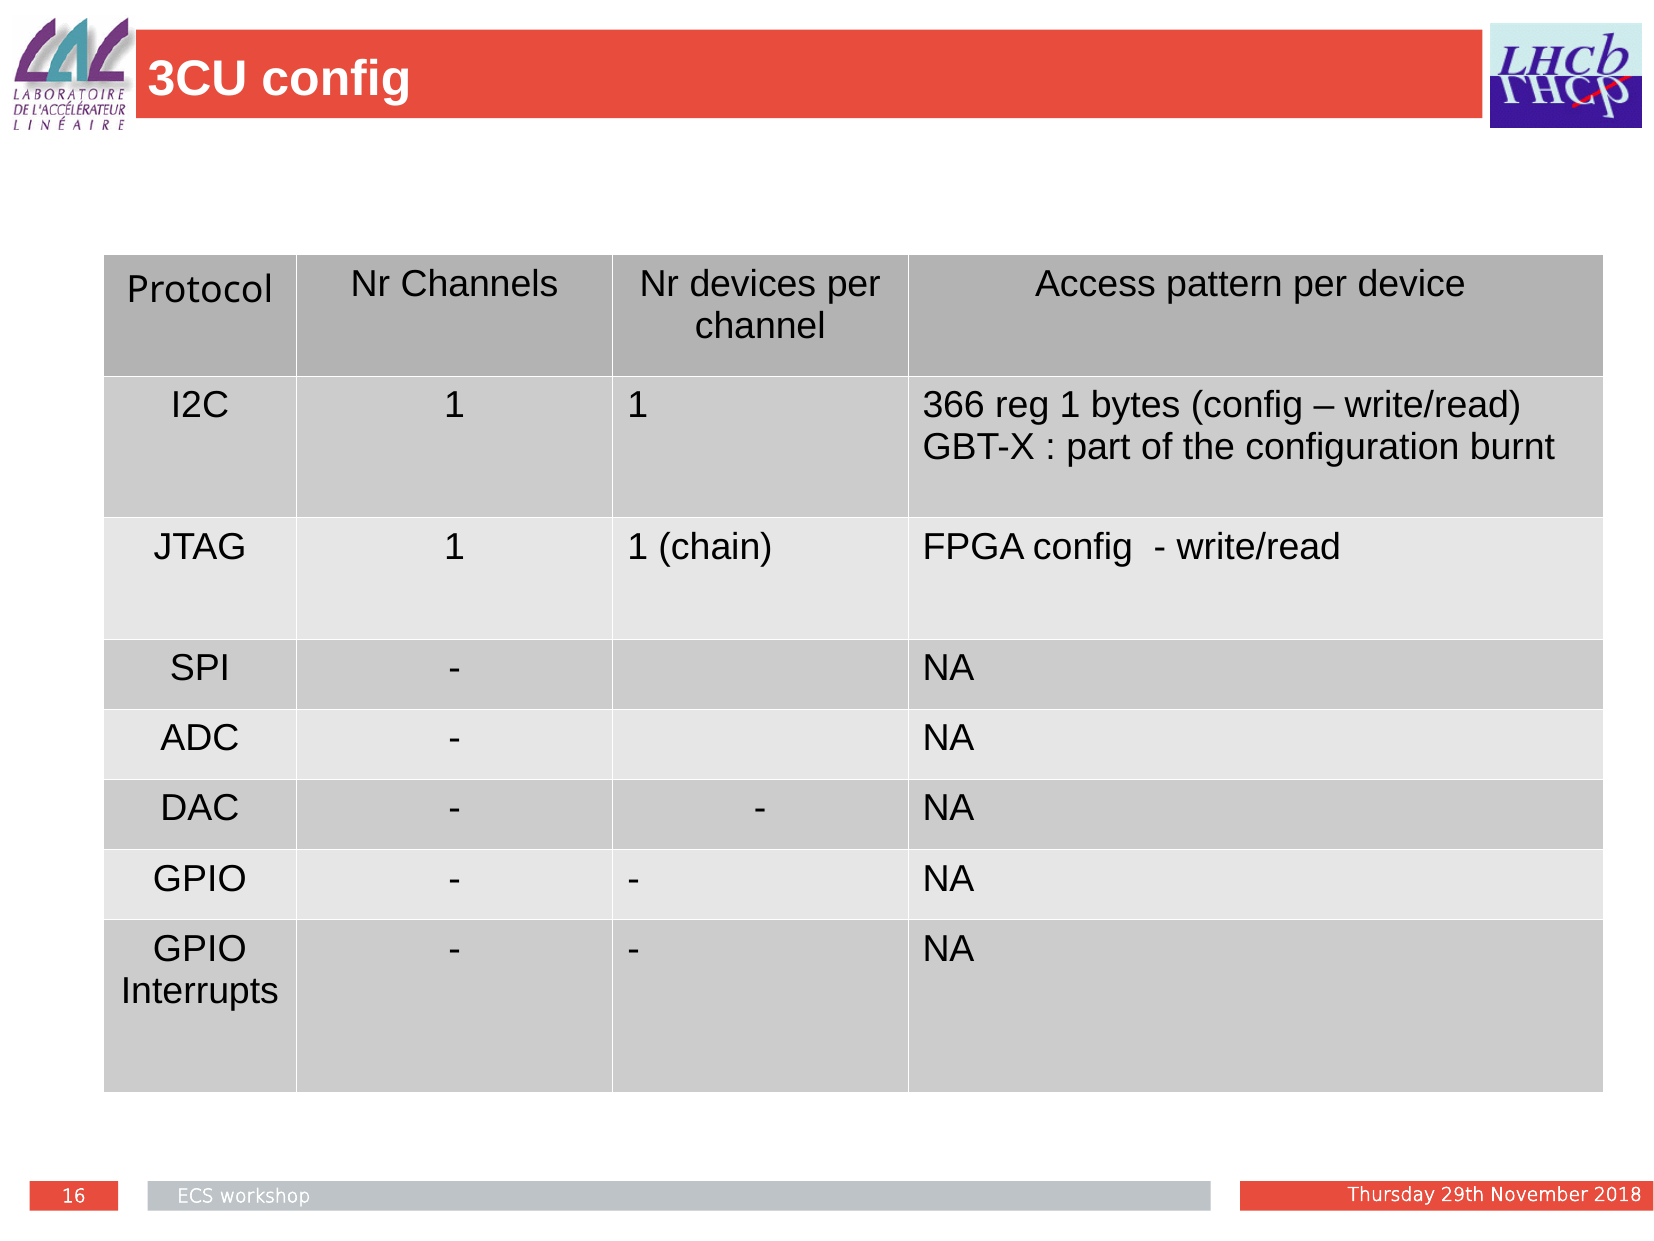

# 3CU config
| Protocol | Nr Channels | Nr devices per channel | Access pattern per device |
| --- | --- | --- | --- |
| I2C | 1 | 1 | 366 reg 1 bytes (config – write/read) GBT-X : part of the configuration burnt |
| JTAG | 1 | 1 (chain) | FPGA config - write/read |
| SPI | - | | NA |
| ADC | - | | NA |
| DAC | - | - | NA |
| GPIO | - | - | NA |
| GPIO Interrupts | - | - | NA |
16
ECS workshop
Thursday 29th November 2018